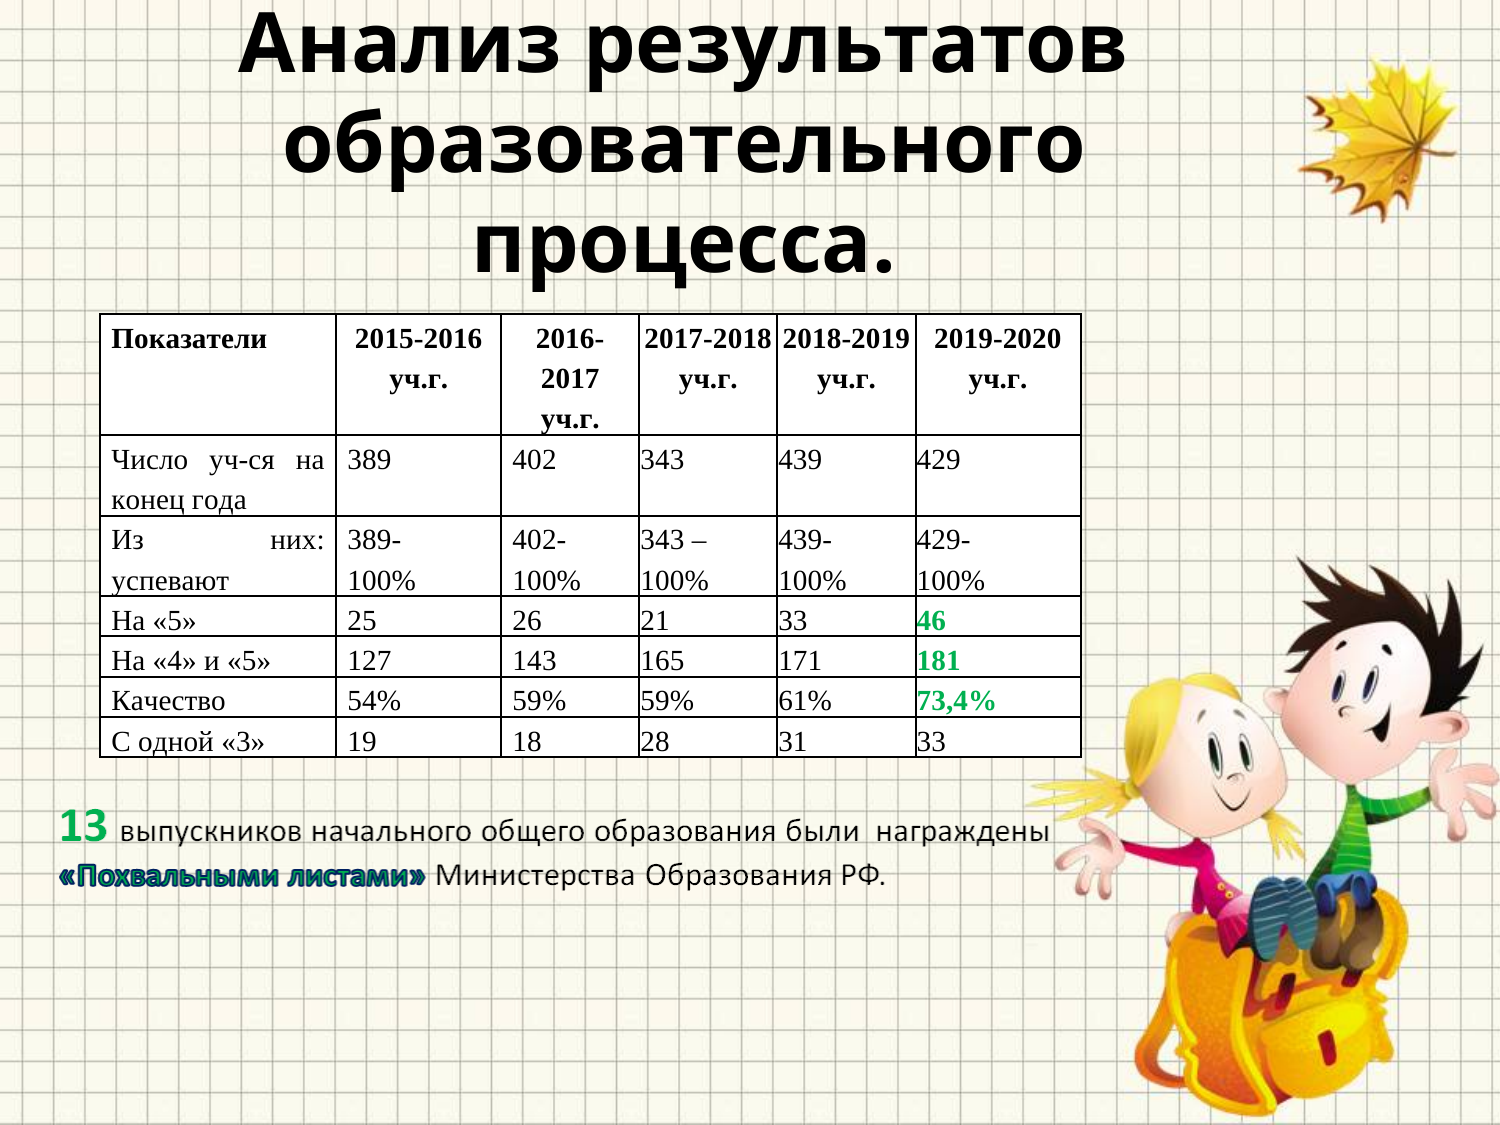

# Анализ результатов образовательного процесса.
Показатели
2015-2016 уч.г.
2016-2017 уч.г.
2017-2018 уч.г.
2018-2019 уч.г.
2019-2020 уч.г.
Число уч-ся на конец года
389
402
343
439
429
Из них: успевают
389-
100%
402-
100%
343 –
100%
439-
100%
429-
100%
На «5»
25
26
21
33
46
На «4» и «5»
127
143
165
171
181
Качество
54%
59%
59%
61%
73,4%
С одной «3»
19
18
28
31
33